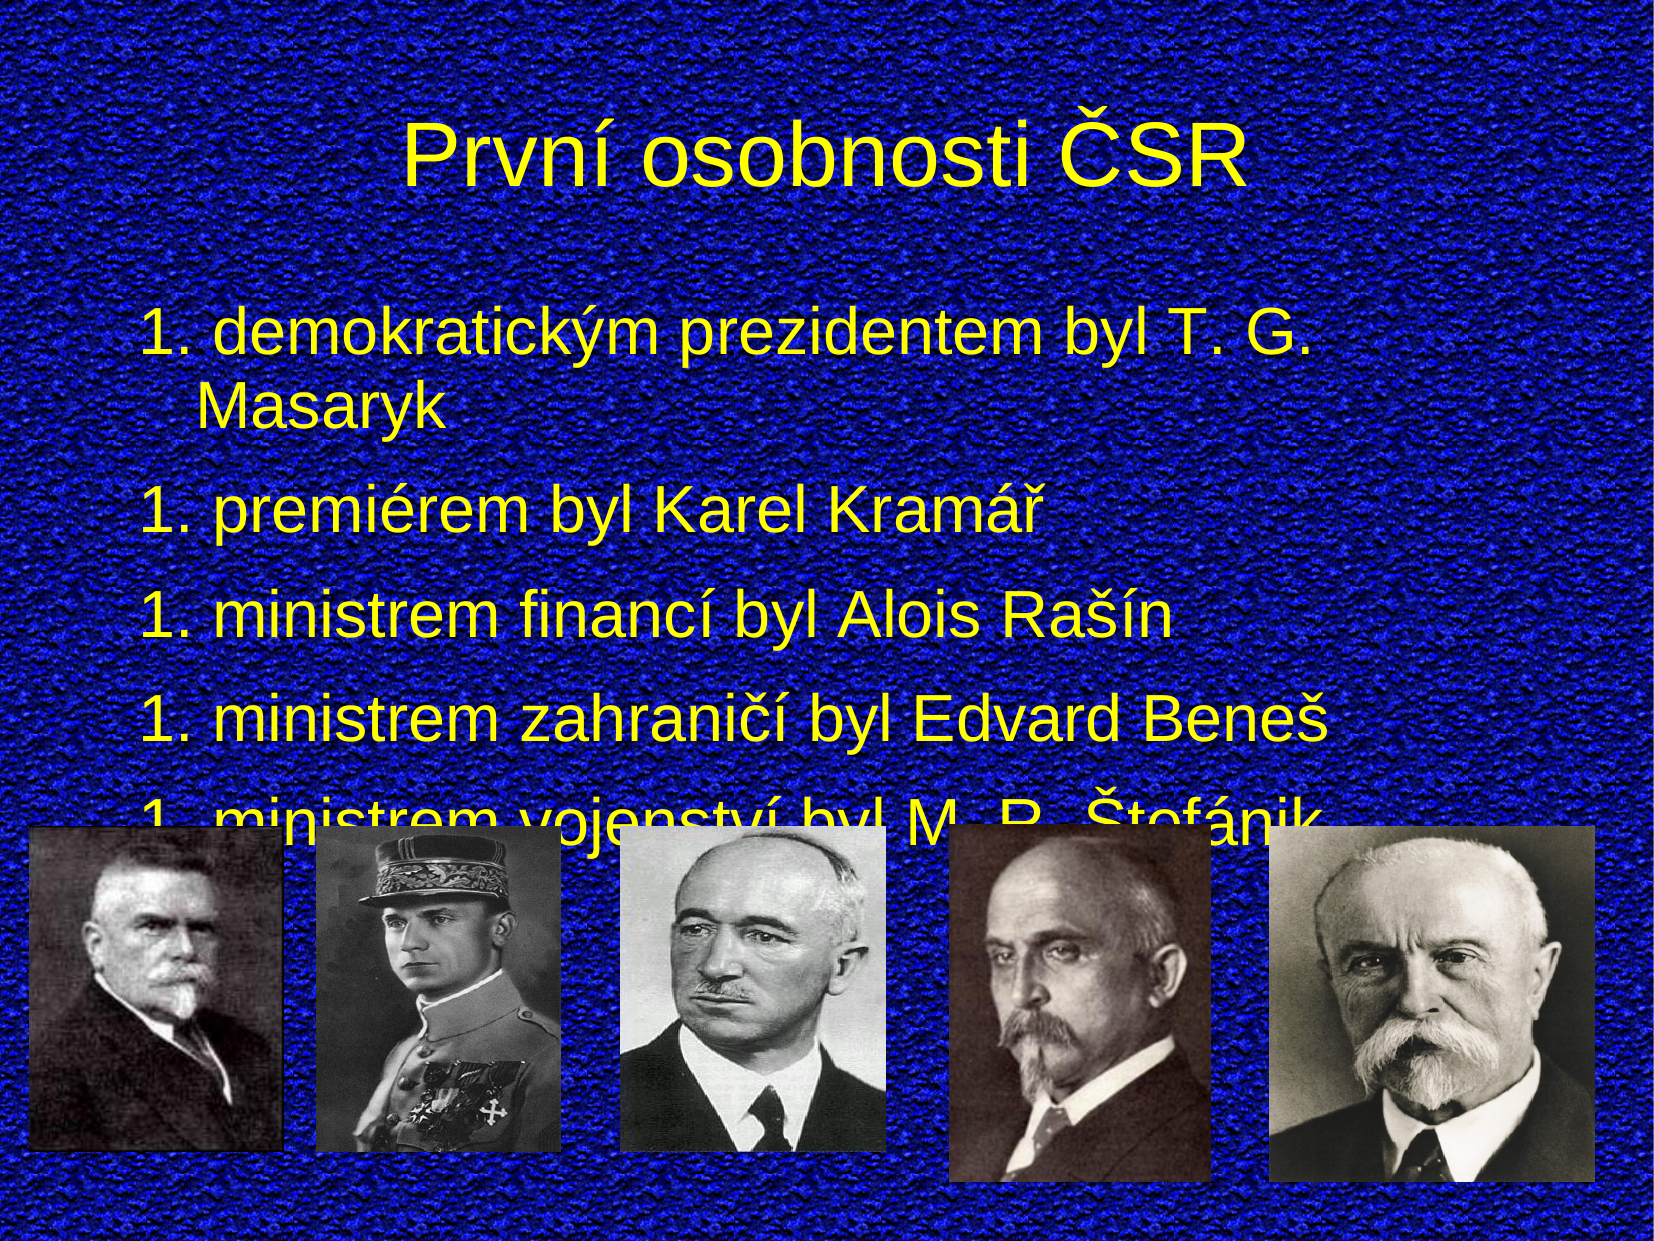

# První osobnosti ČSR
1. demokratickým prezidentem byl T. G. Masaryk
1. premiérem byl Karel Kramář
1. ministrem financí byl Alois Rašín
1. ministrem zahraničí byl Edvard Beneš
1. ministrem vojenství byl M. R. Štefánik